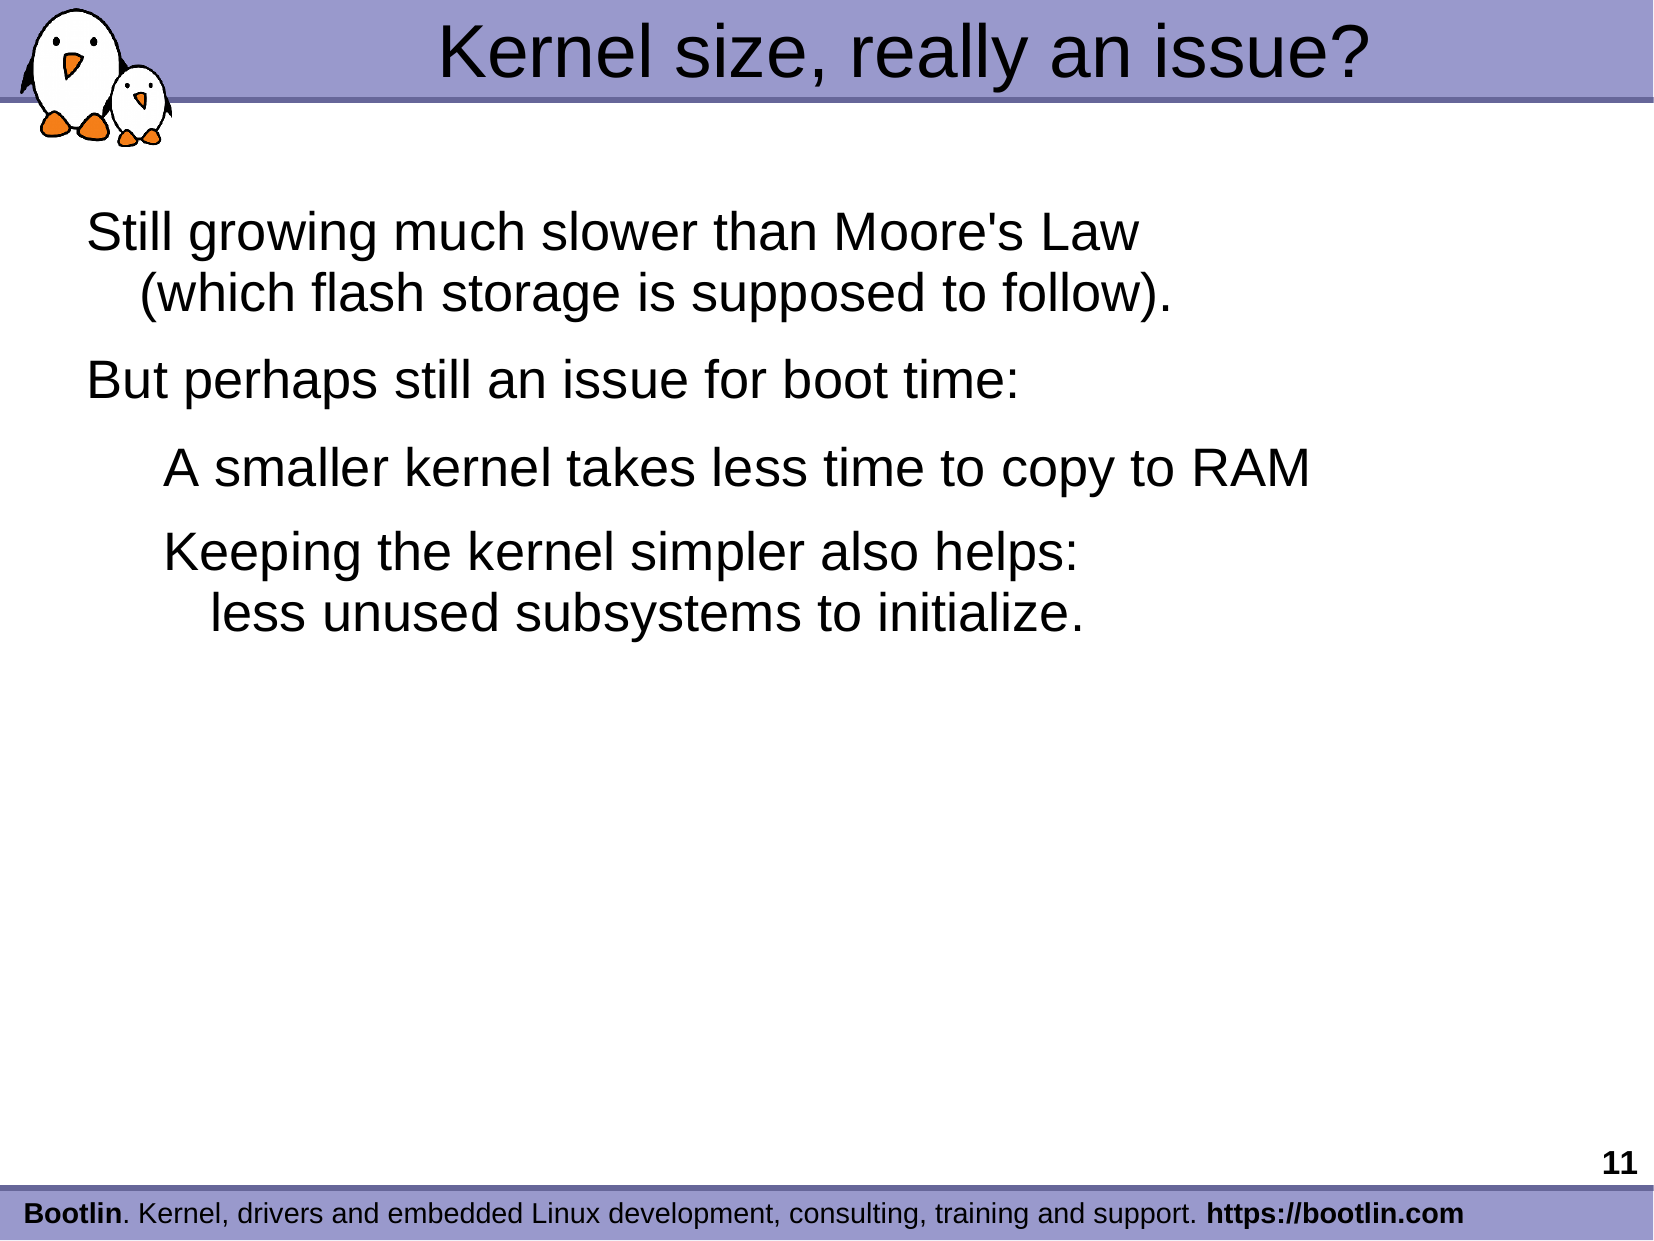

# Kernel size, really an issue?
Still growing much slower than Moore's Law
(which flash storage is supposed to follow).
But perhaps still an issue for boot time:
A smaller kernel takes less time to copy to RAM
Keeping the kernel simpler also helps:
less unused subsystems to initialize.